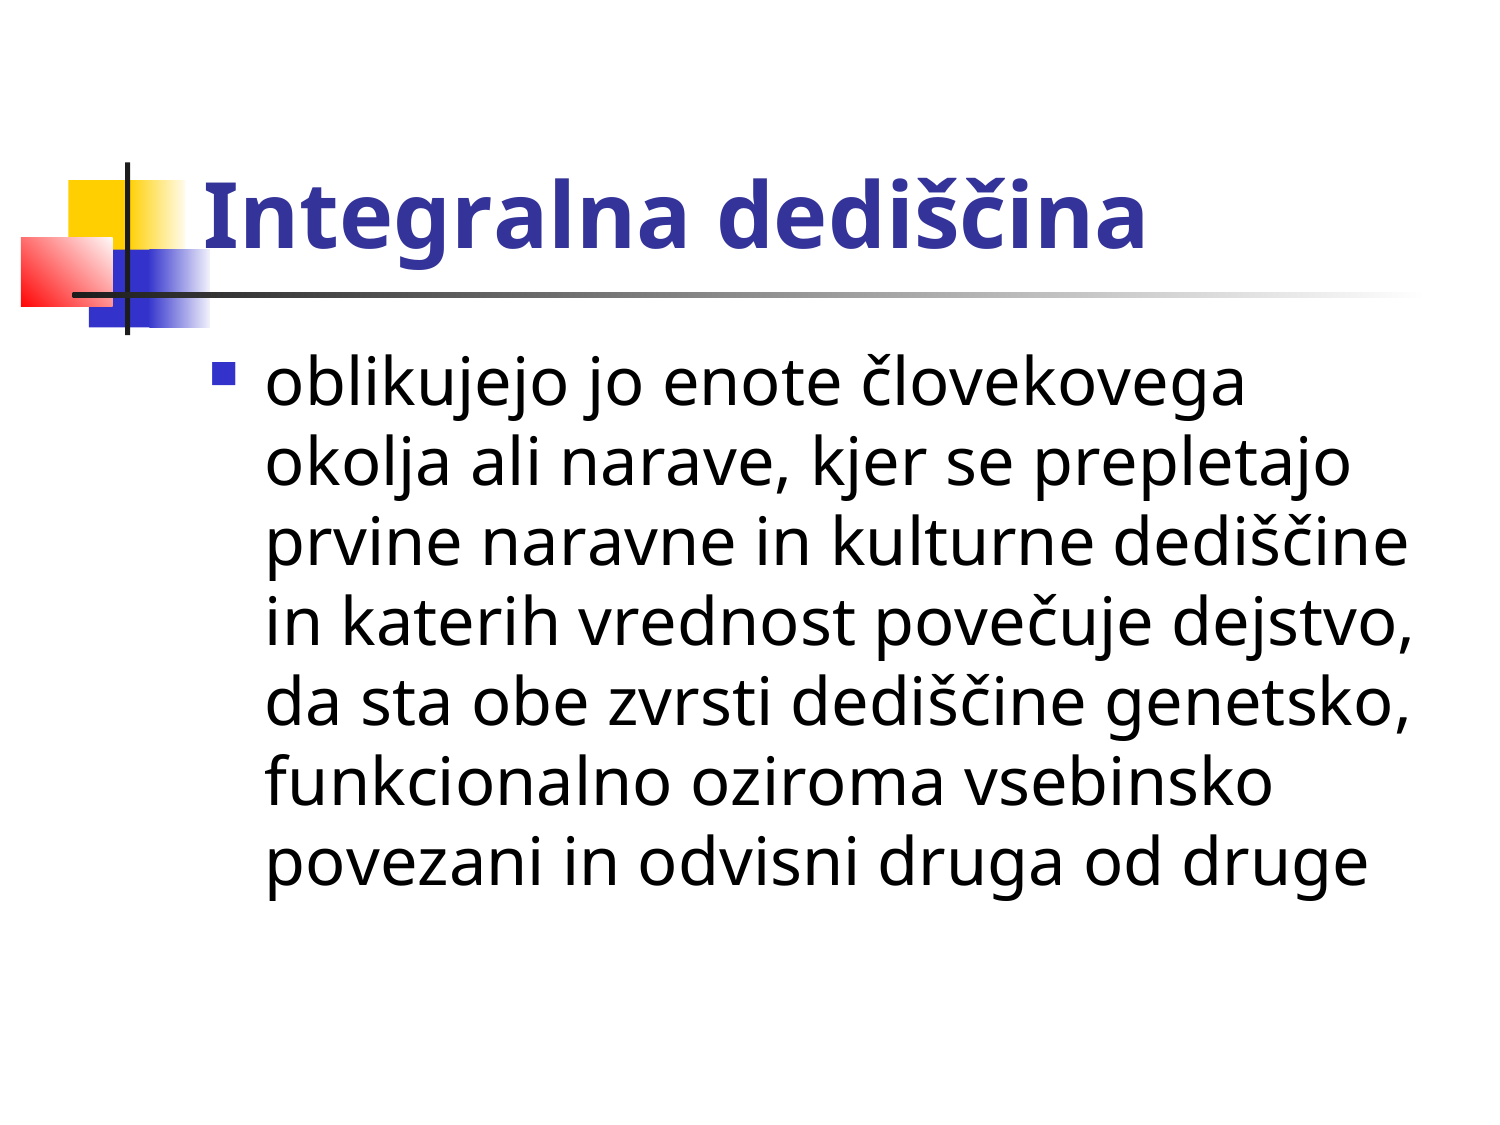

# Integralna dediščina
oblikujejo jo enote človekovega okolja ali narave, kjer se prepletajo prvine naravne in kulturne dediščine in katerih vrednost povečuje dejstvo, da sta obe zvrsti dediščine genetsko, funkcionalno oziroma vsebinsko povezani in odvisni druga od druge